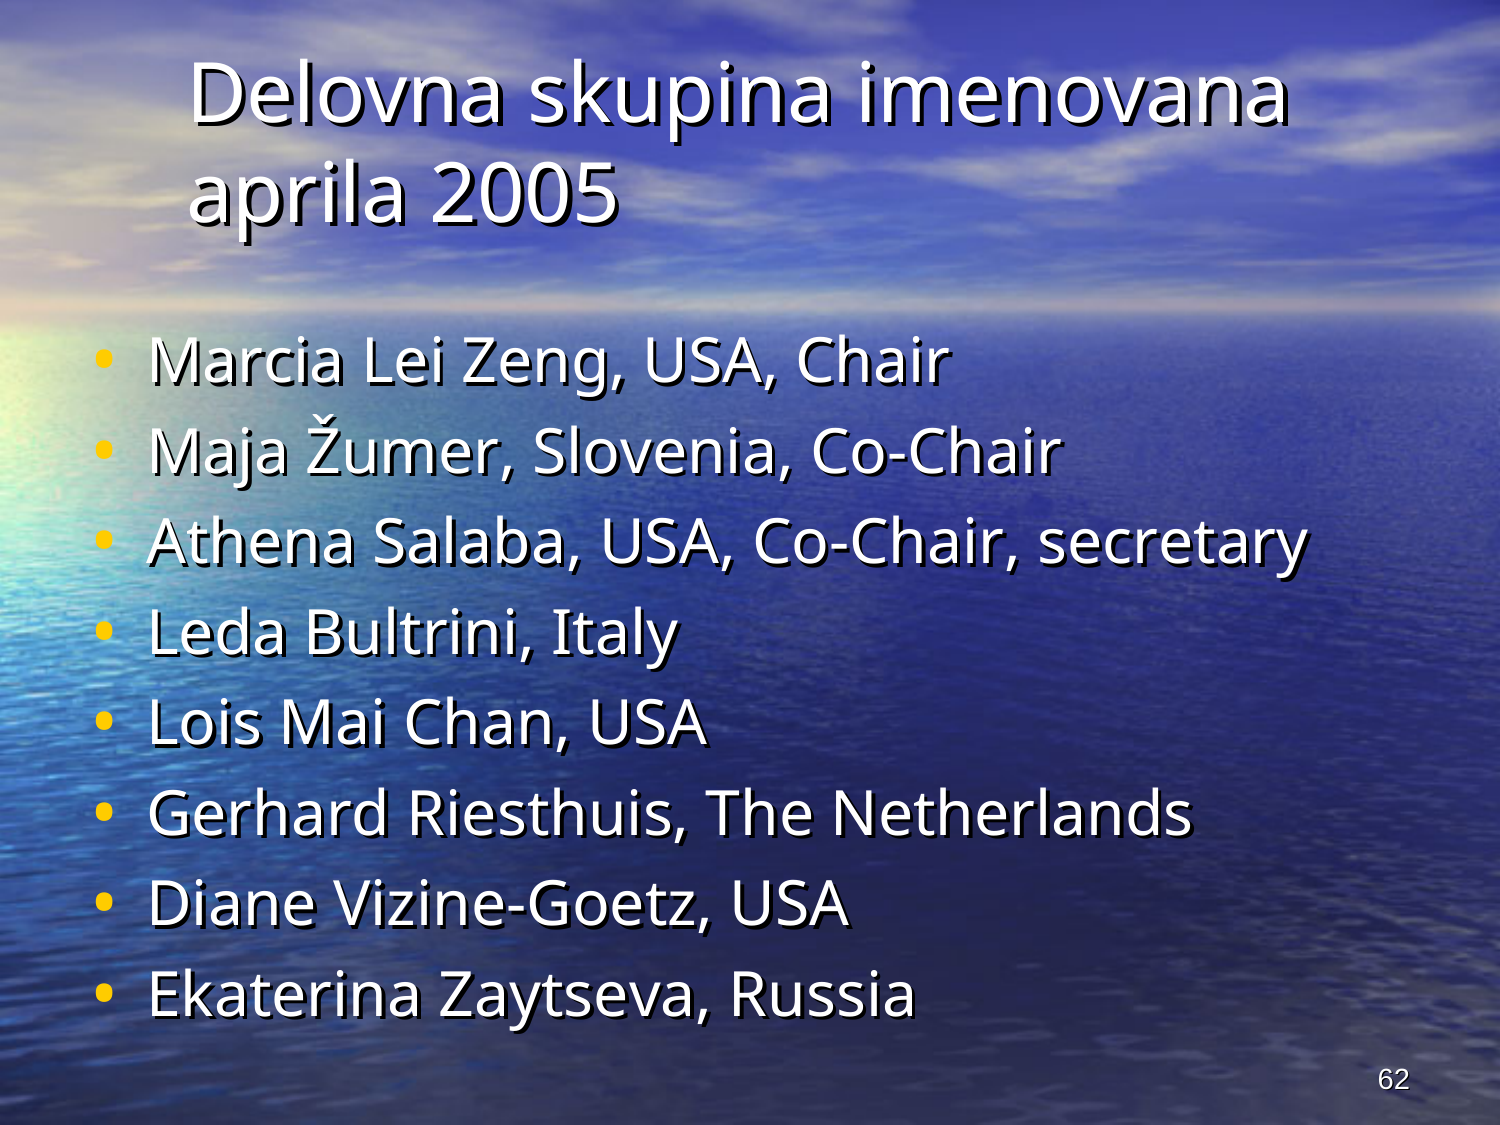

# Delovna skupina imenovana aprila 2005
Marcia Lei Zeng, USA, Chair
Maja Žumer, Slovenia, Co-Chair
Athena Salaba, USA, Co-Chair, secretary
Leda Bultrini, Italy
Lois Mai Chan, USA
Gerhard Riesthuis, The Netherlands
Diane Vizine-Goetz, USA
Ekaterina Zaytseva, Russia